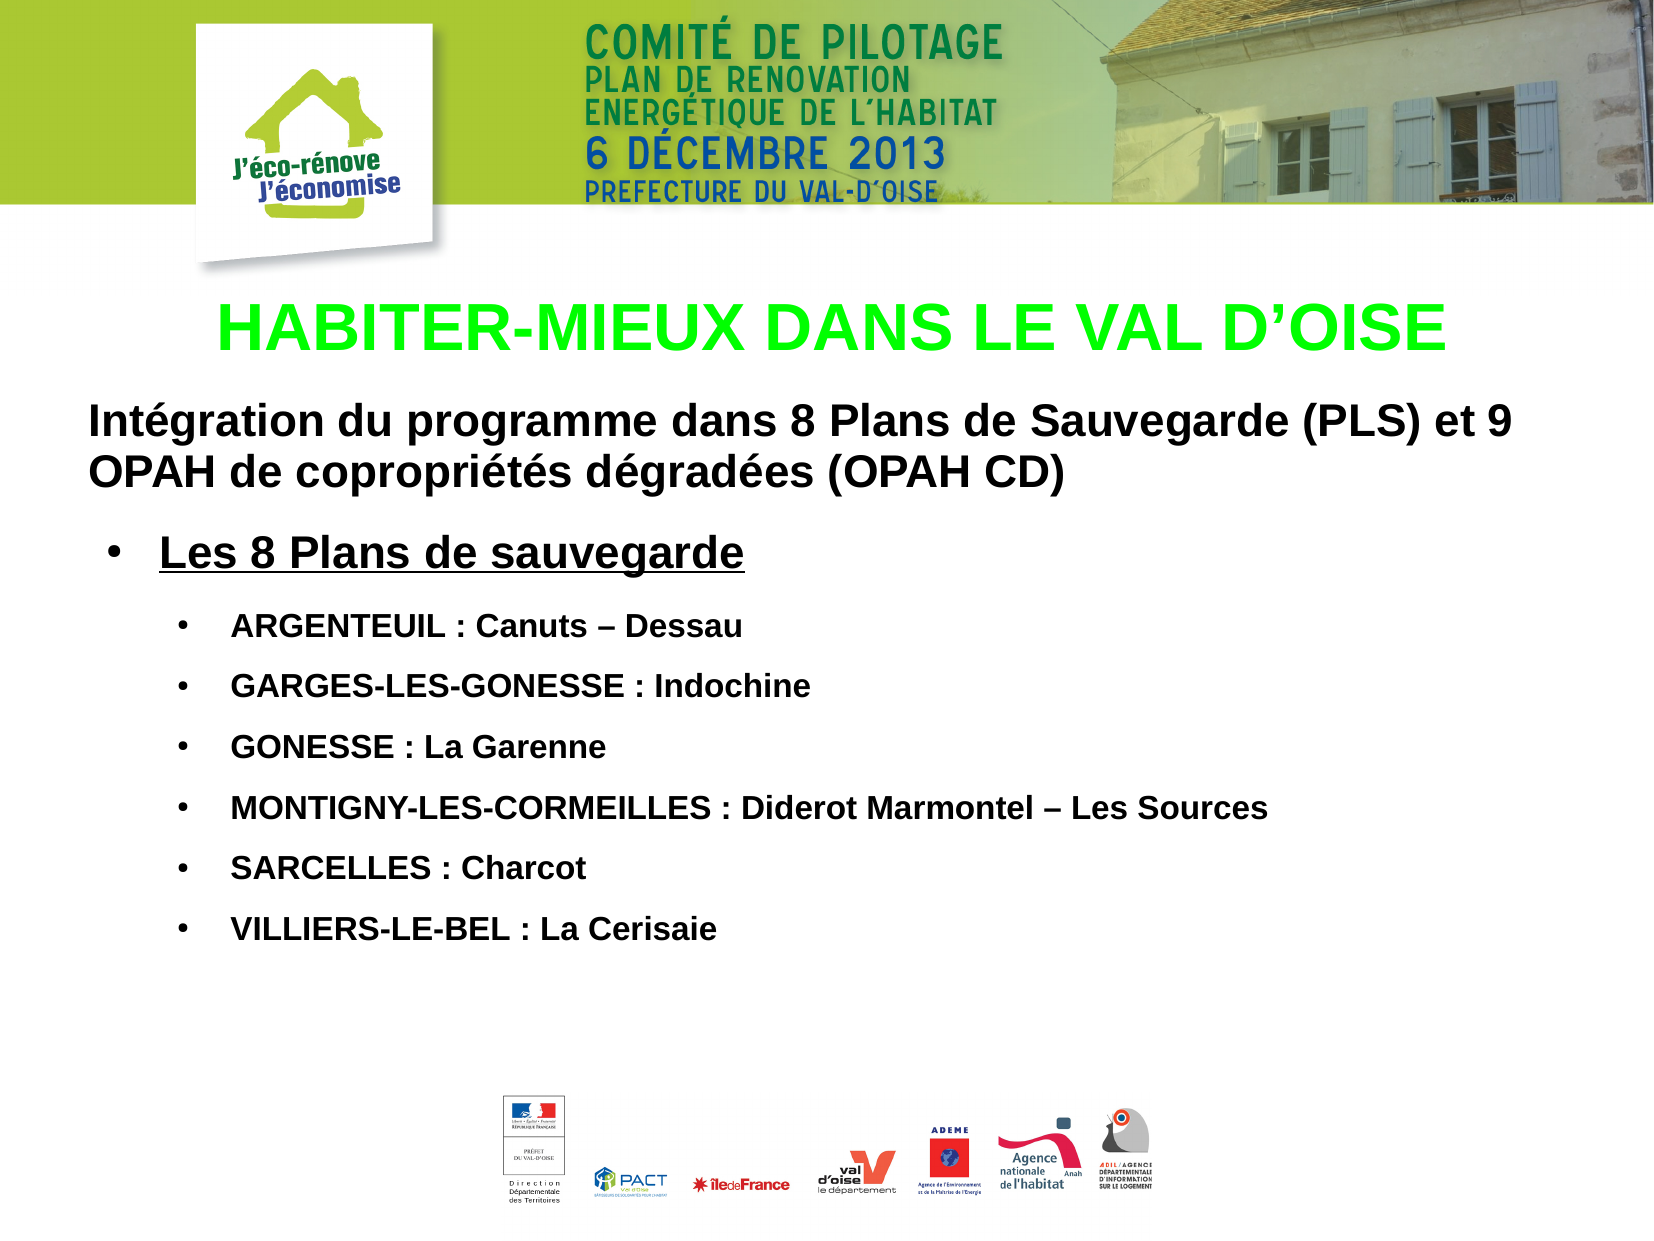

# HABITER-MIEUX DANS LE VAL D’OISE
Intégration du programme dans 8 Plans de Sauvegarde (PLS) et 9 OPAH de copropriétés dégradées (OPAH CD)
Les 8 Plans de sauvegarde
ARGENTEUIL : Canuts – Dessau
GARGES-LES-GONESSE : Indochine
GONESSE : La Garenne
MONTIGNY-LES-CORMEILLES : Diderot Marmontel – Les Sources
SARCELLES : Charcot
VILLIERS-LE-BEL : La Cerisaie